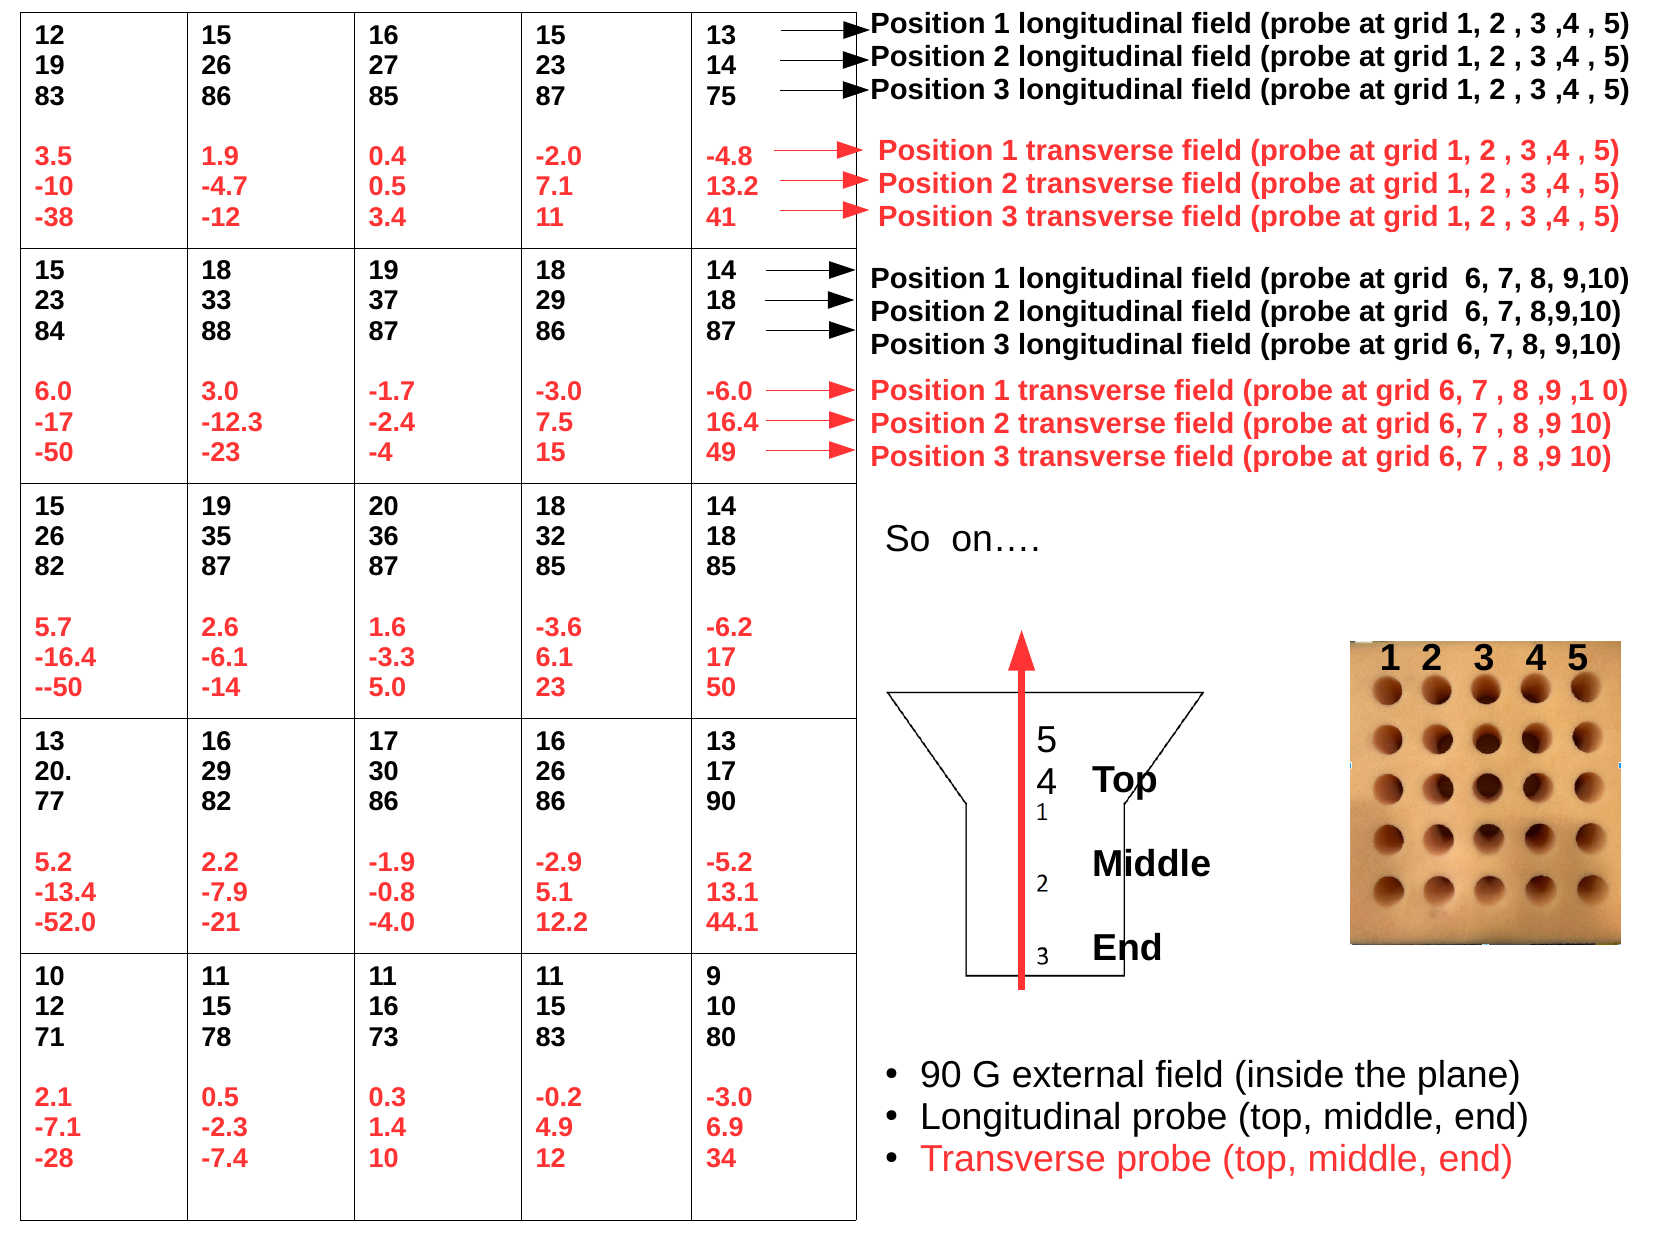

Position 1 longitudinal field (probe at grid 1, 2 , 3 ,4 , 5)
Position 2 longitudinal field (probe at grid 1, 2 , 3 ,4 , 5)
Position 3 longitudinal field (probe at grid 1, 2 , 3 ,4 , 5)
| 12 19 83 3.5 -10 -38 | 15 26 86 1.9 -4.7 -12 | 16 27 85 0.4 0.5 3.4 | 15 23 87 -2.0 7.1 11 | 13 14 75 -4.8 13.2 41 |
| --- | --- | --- | --- | --- |
| 15 23 84 6.0 -17 -50 | 18 33 88 3.0 -12.3 -23 | 19 37 87 -1.7 -2.4 -4 | 18 29 86 -3.0 7.5 15 | 14 18 87 -6.0 16.4 49 |
| 15 26 82 5.7 -16.4 --50 | 19 35 87 2.6 -6.1 -14 | 20 36 87 1.6 -3.3 5.0 | 18 32 85 -3.6 6.1 23 | 14 18 85 -6.2 17 50 |
| 13 20. 77 5.2 -13.4 -52.0 | 16 29 82 2.2 -7.9 -21 | 17 30 86 -1.9 -0.8 -4.0 | 16 26 86 -2.9 5.1 12.2 | 13 17 90 -5.2 13.1 44.1 |
| 10 12 71 2.1 -7.1 -28 | 11 15 78 0.5 -2.3 -7.4 | 11 16 73 0.3 1.4 10 | 11 15 83 -0.2 4.9 12 | 9 10 80 -3.0 6.9 34 |
Position 1 transverse field (probe at grid 1, 2 , 3 ,4 , 5)
Position 2 transverse field (probe at grid 1, 2 , 3 ,4 , 5)
Position 3 transverse field (probe at grid 1, 2 , 3 ,4 , 5)
Position 1 longitudinal field (probe at grid 6, 7, 8, 9,10)
Position 2 longitudinal field (probe at grid 6, 7, 8,9,10)
Position 3 longitudinal field (probe at grid 6, 7, 8, 9,10)
Position 1 transverse field (probe at grid 6, 7 , 8 ,9 ,1 0)
Position 2 transverse field (probe at grid 6, 7 , 8 ,9 10)
Position 3 transverse field (probe at grid 6, 7 , 8 ,9 10)
So on….
1 2 3 4 5
Top
Middle
End
5
4
Top
Middle
End
90 G external field (inside the plane)
Longitudinal probe (top, middle, end)
Transverse probe (top, middle, end)